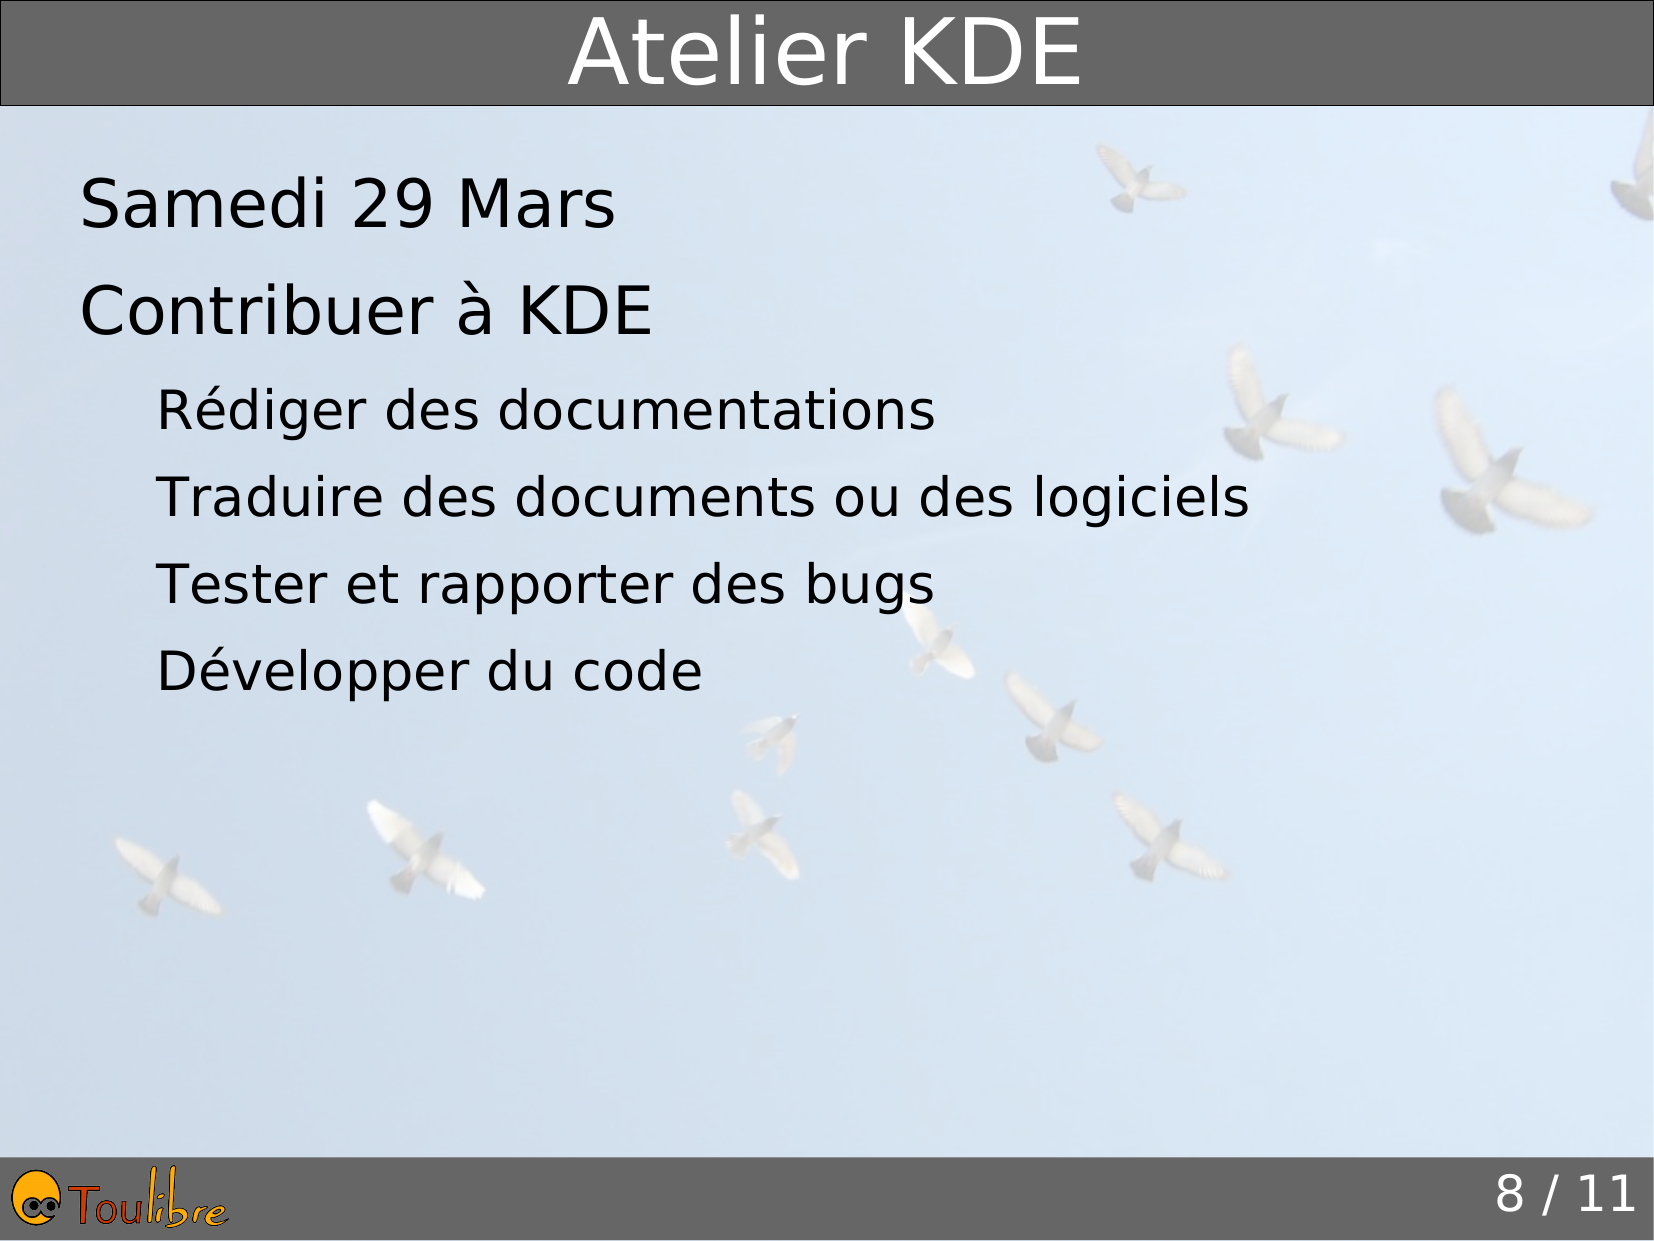

# Atelier KDE
Samedi 29 Mars
Contribuer à KDE
Rédiger des documentations
Traduire des documents ou des logiciels
Tester et rapporter des bugs
Développer du code